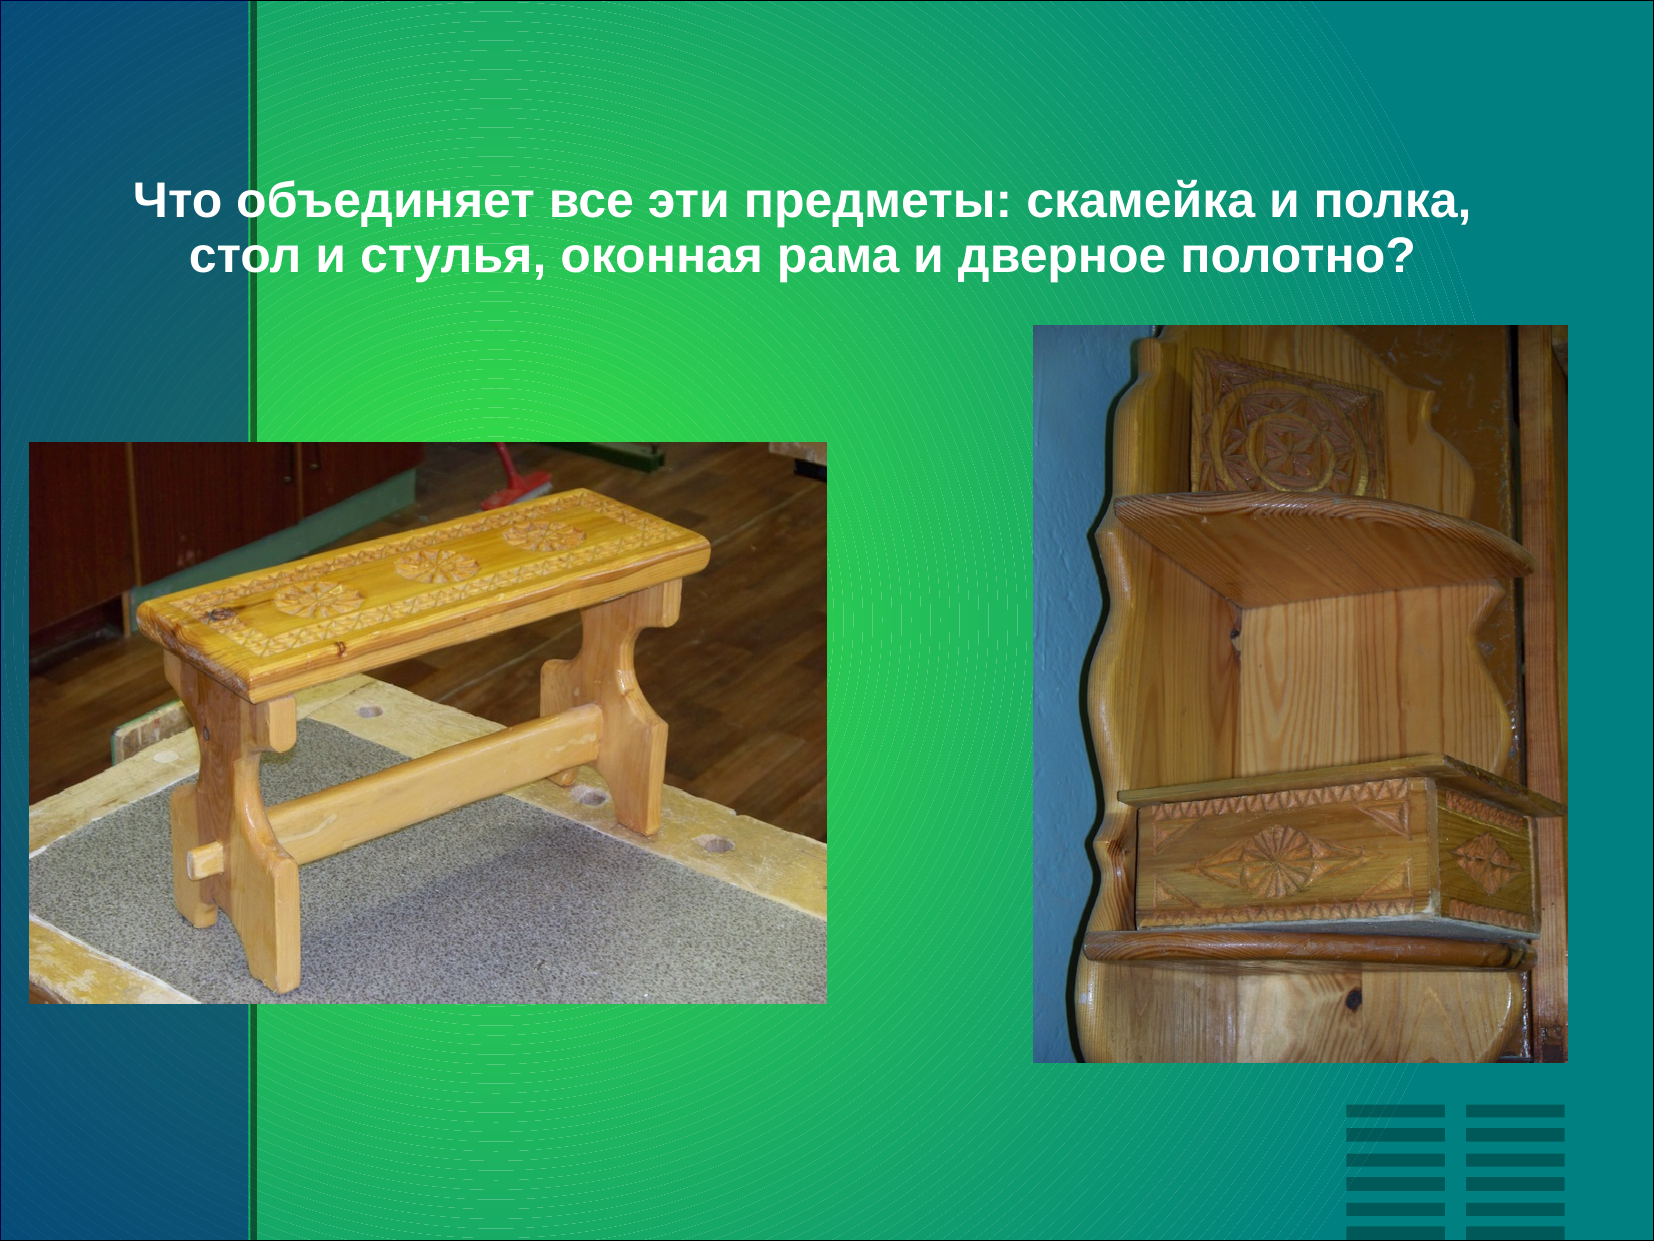

Что объединяет все эти предметы: скамейка и полка, стол и стулья, оконная рама и дверное полотно?